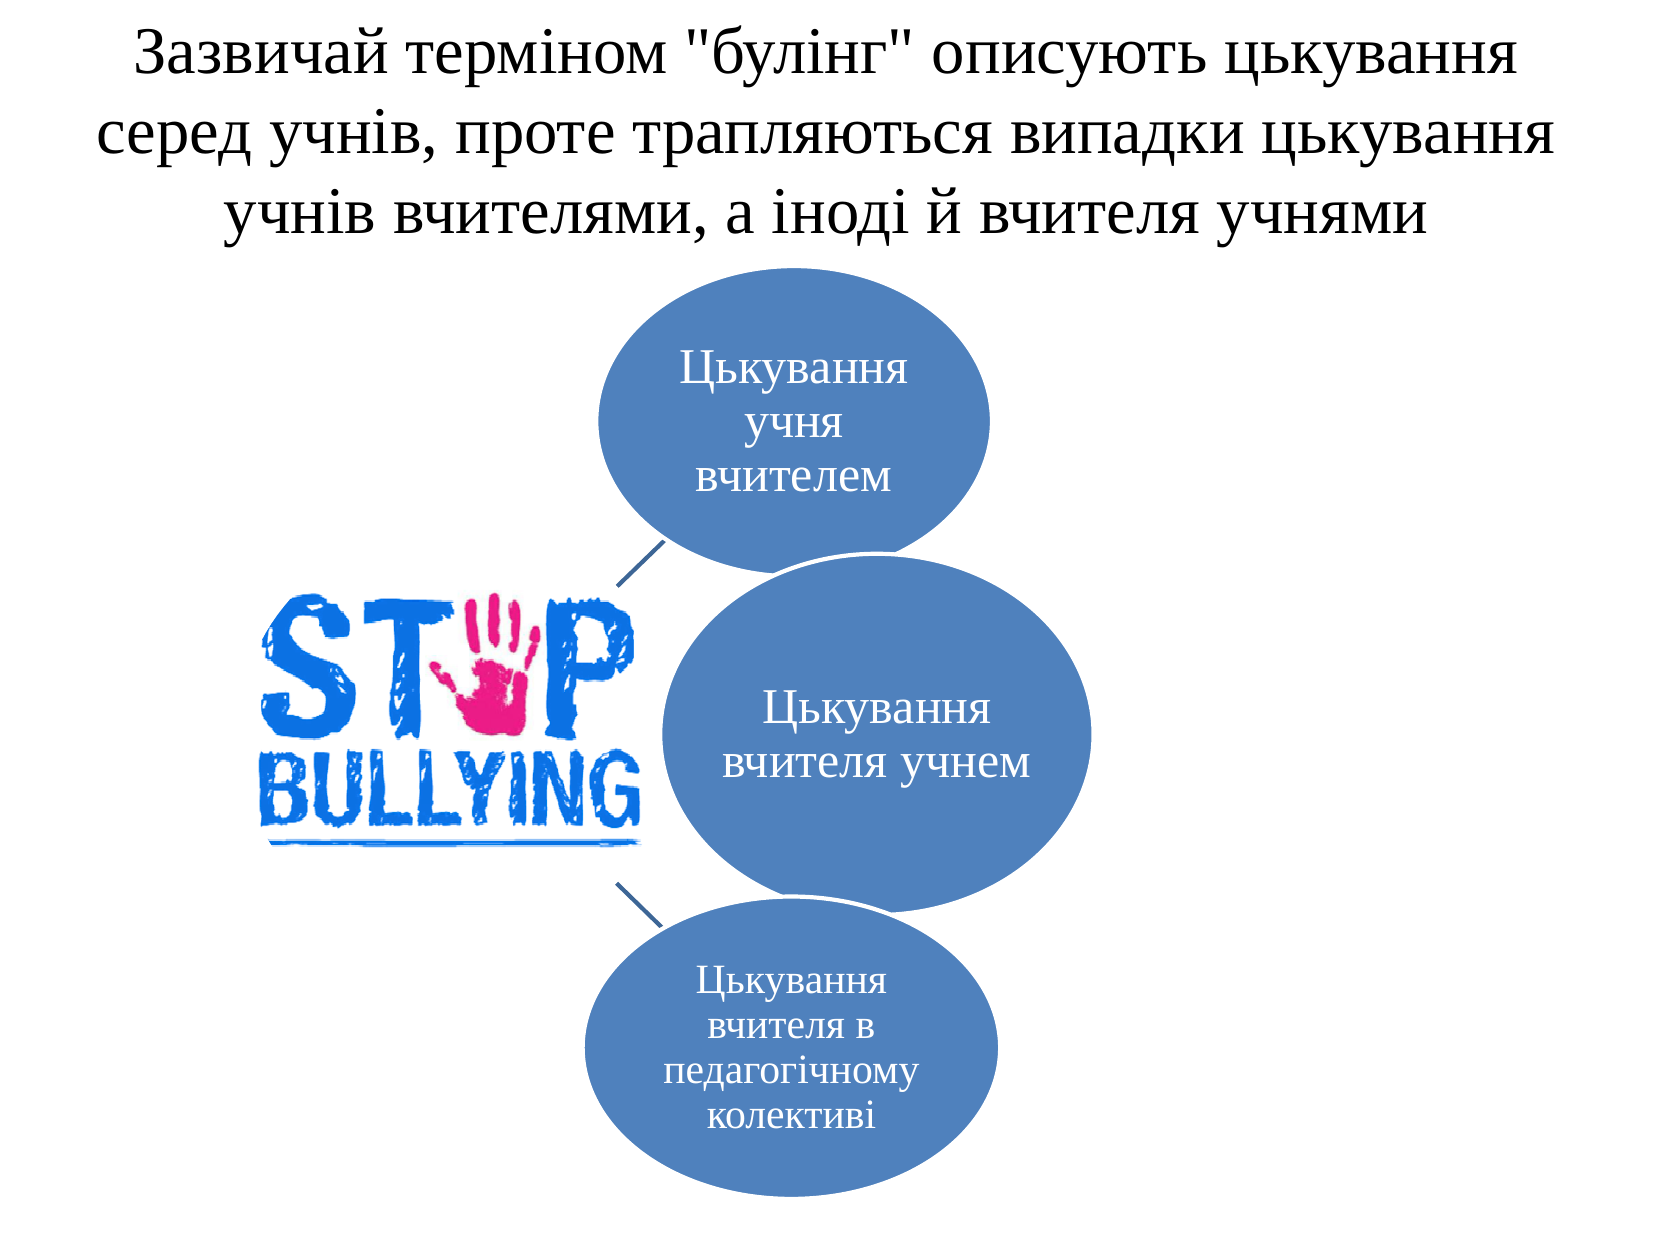

# Зазвичай терміном "булінг" описують цькування серед учнів, проте трапляються випадки цькування учнів вчителями, а іноді й вчителя учнями
Цькування учня вчителем
Цькування вчителя учнем
Цькування вчителя в педагогічному колективі